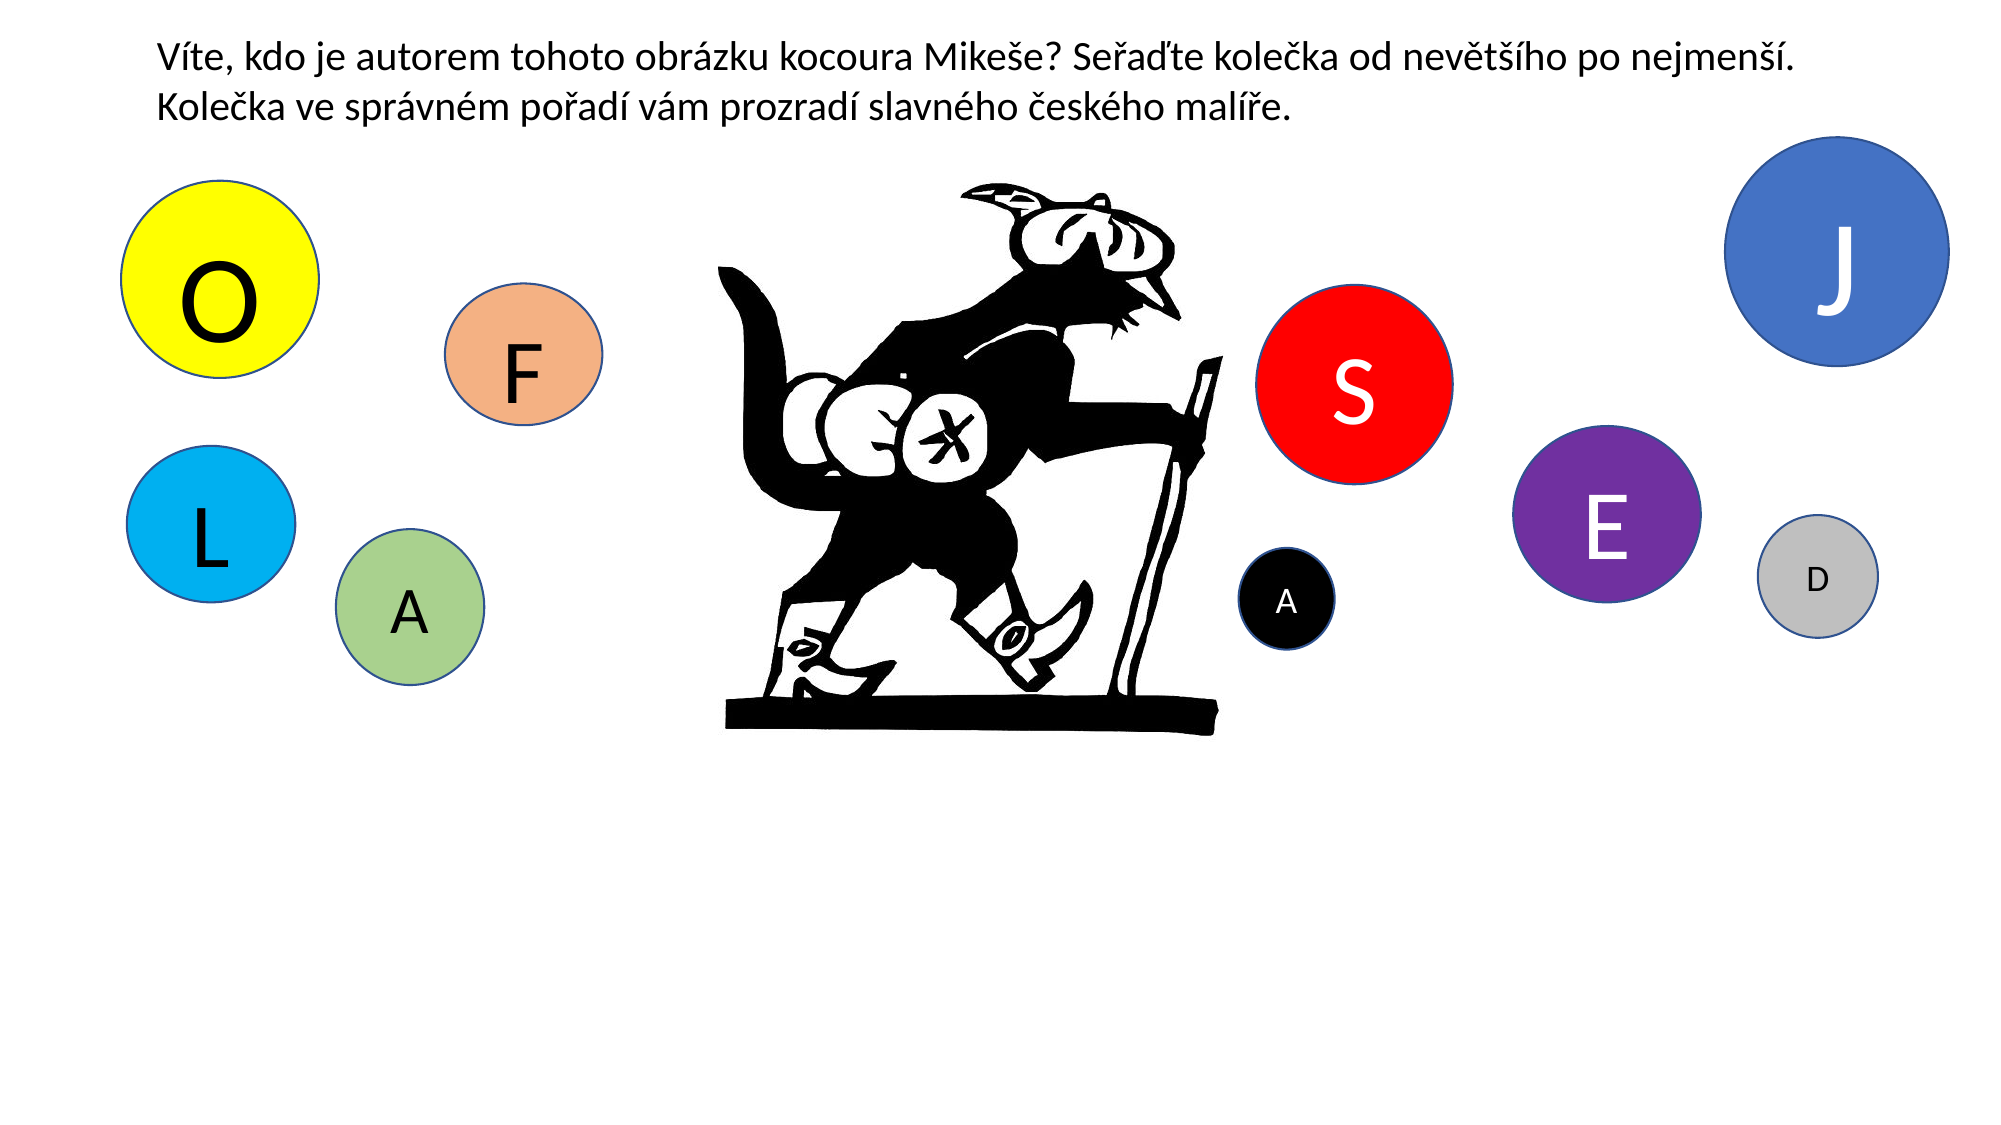

Víte, kdo je autorem tohoto obrázku kocoura Mikeše? Seřaďte kolečka od nevětšího po nejmenší.
Kolečka ve správném pořadí vám prozradí slavného českého malíře.
J
O
F
S
E
L
D
A
A